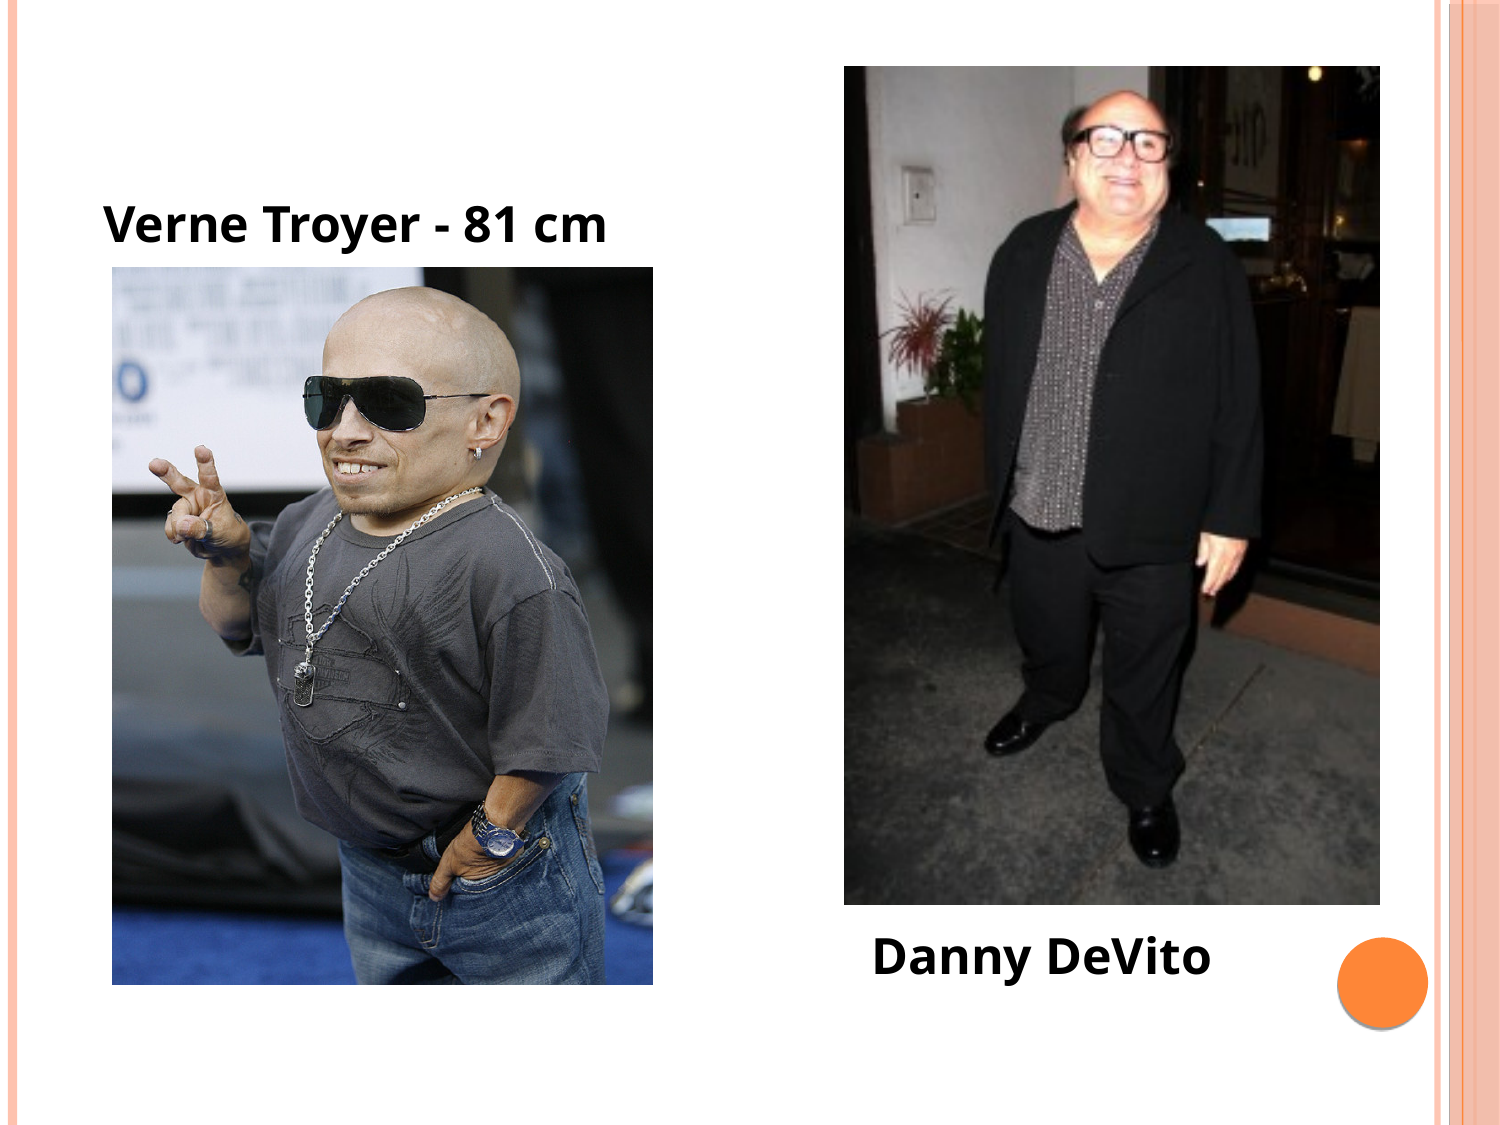

# Verne Troyer - 81 cm
Danny DeVito